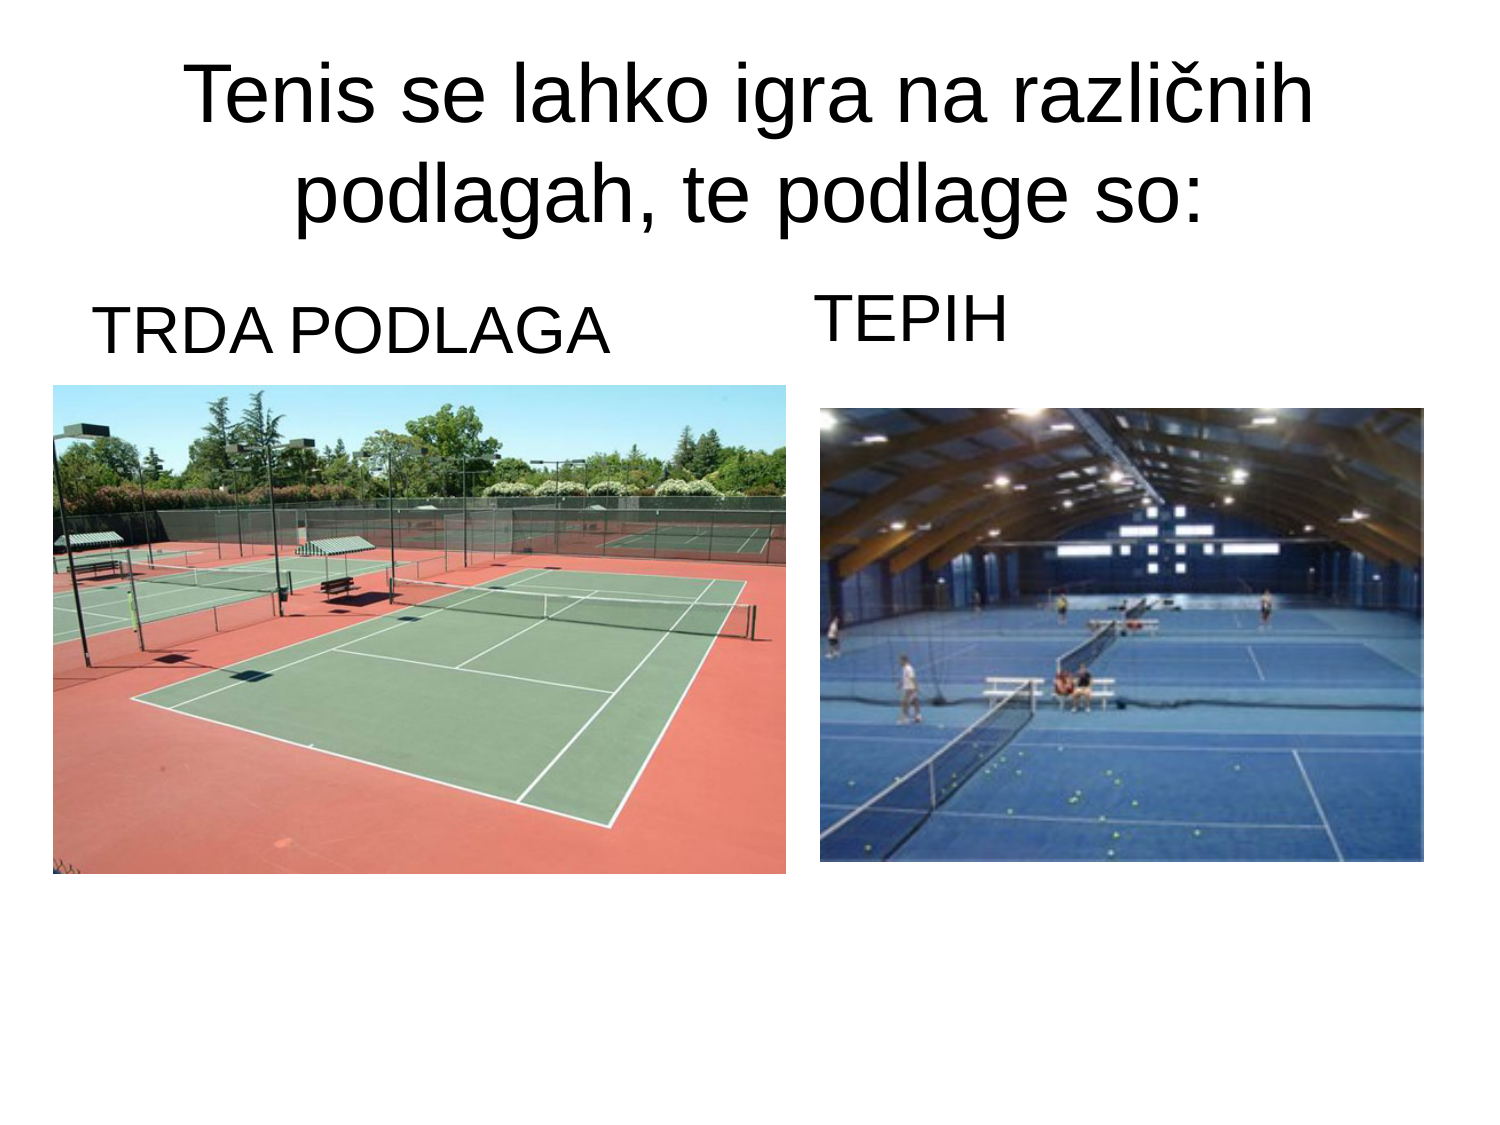

# Tenis se lahko igra na različnih podlagah, te podlage so:
 TEPIH
TRDA PODLAGA